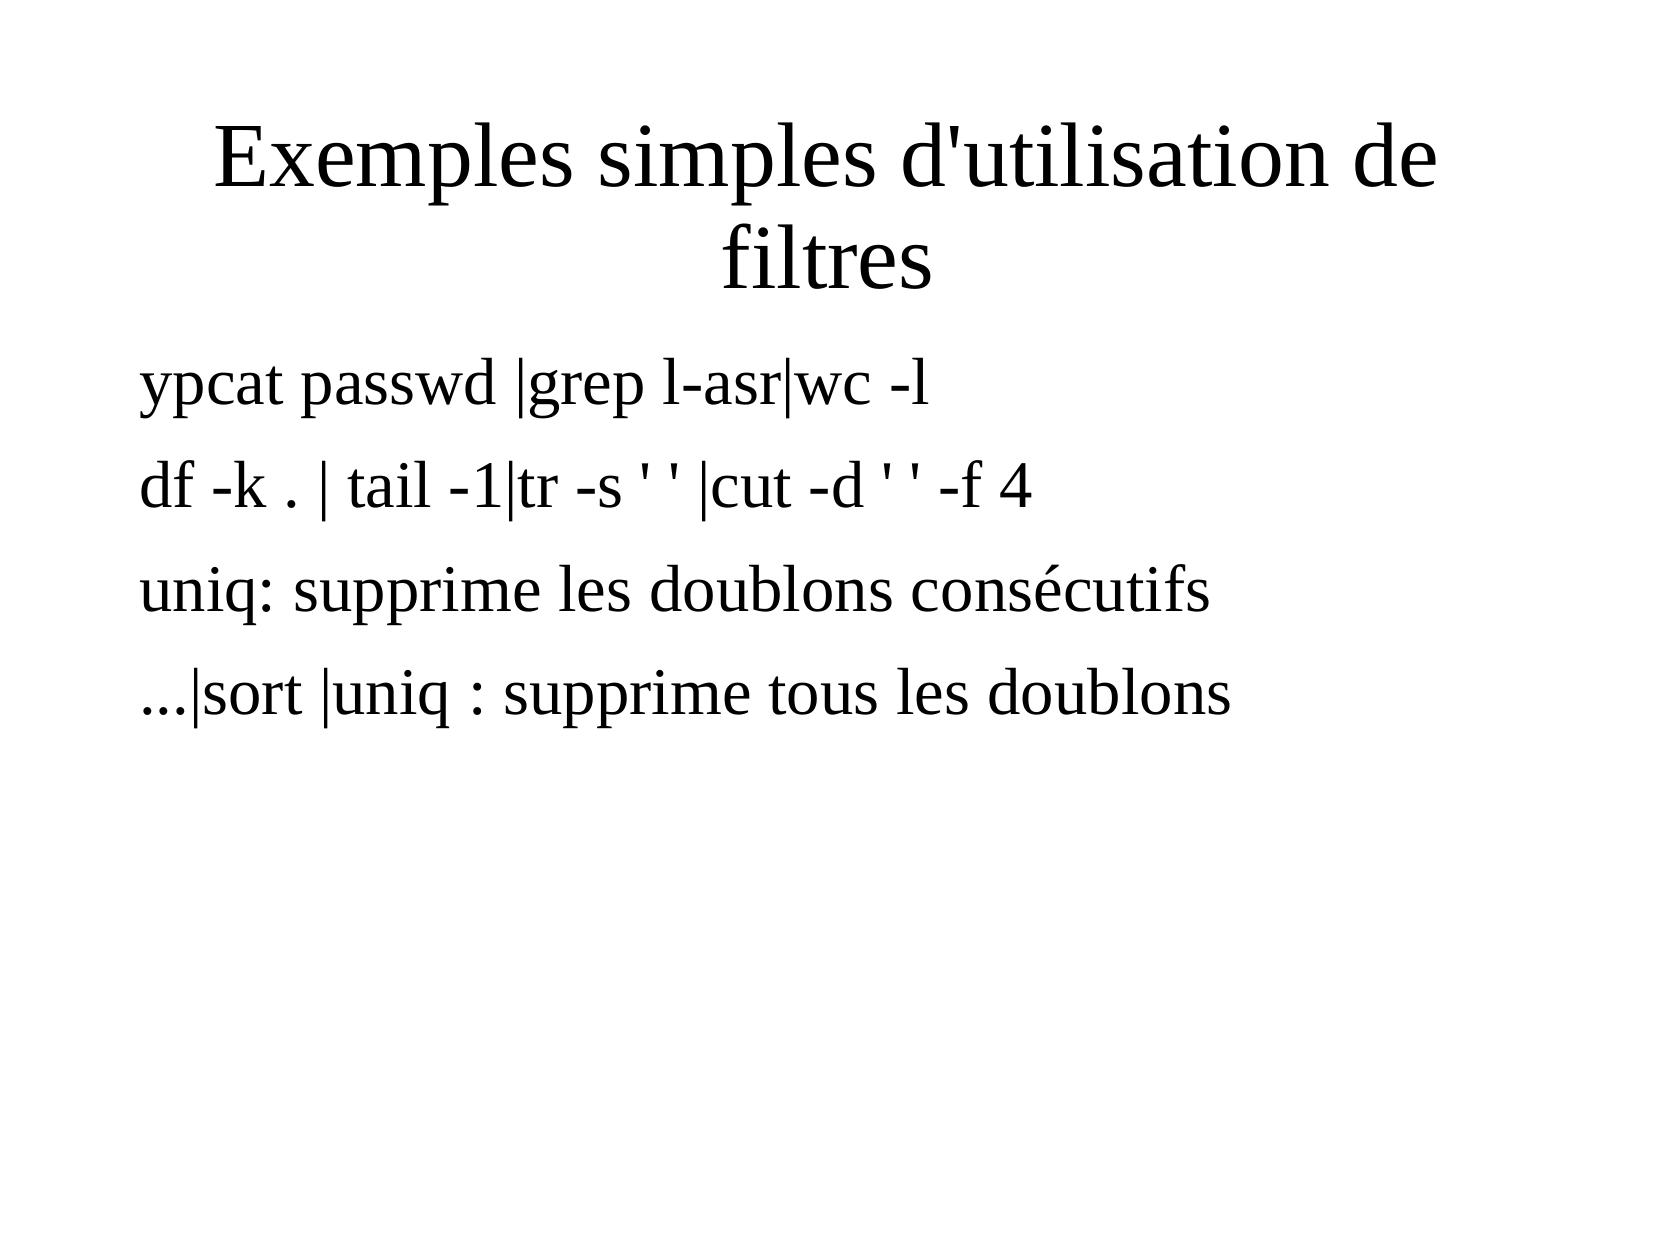

# Exemples simples d'utilisation de filtres
ypcat passwd |grep l-asr|wc -l
df -k . | tail -1|tr -s ' ' |cut -d ' ' -f 4
uniq: supprime les doublons consécutifs
...|sort |uniq : supprime tous les doublons